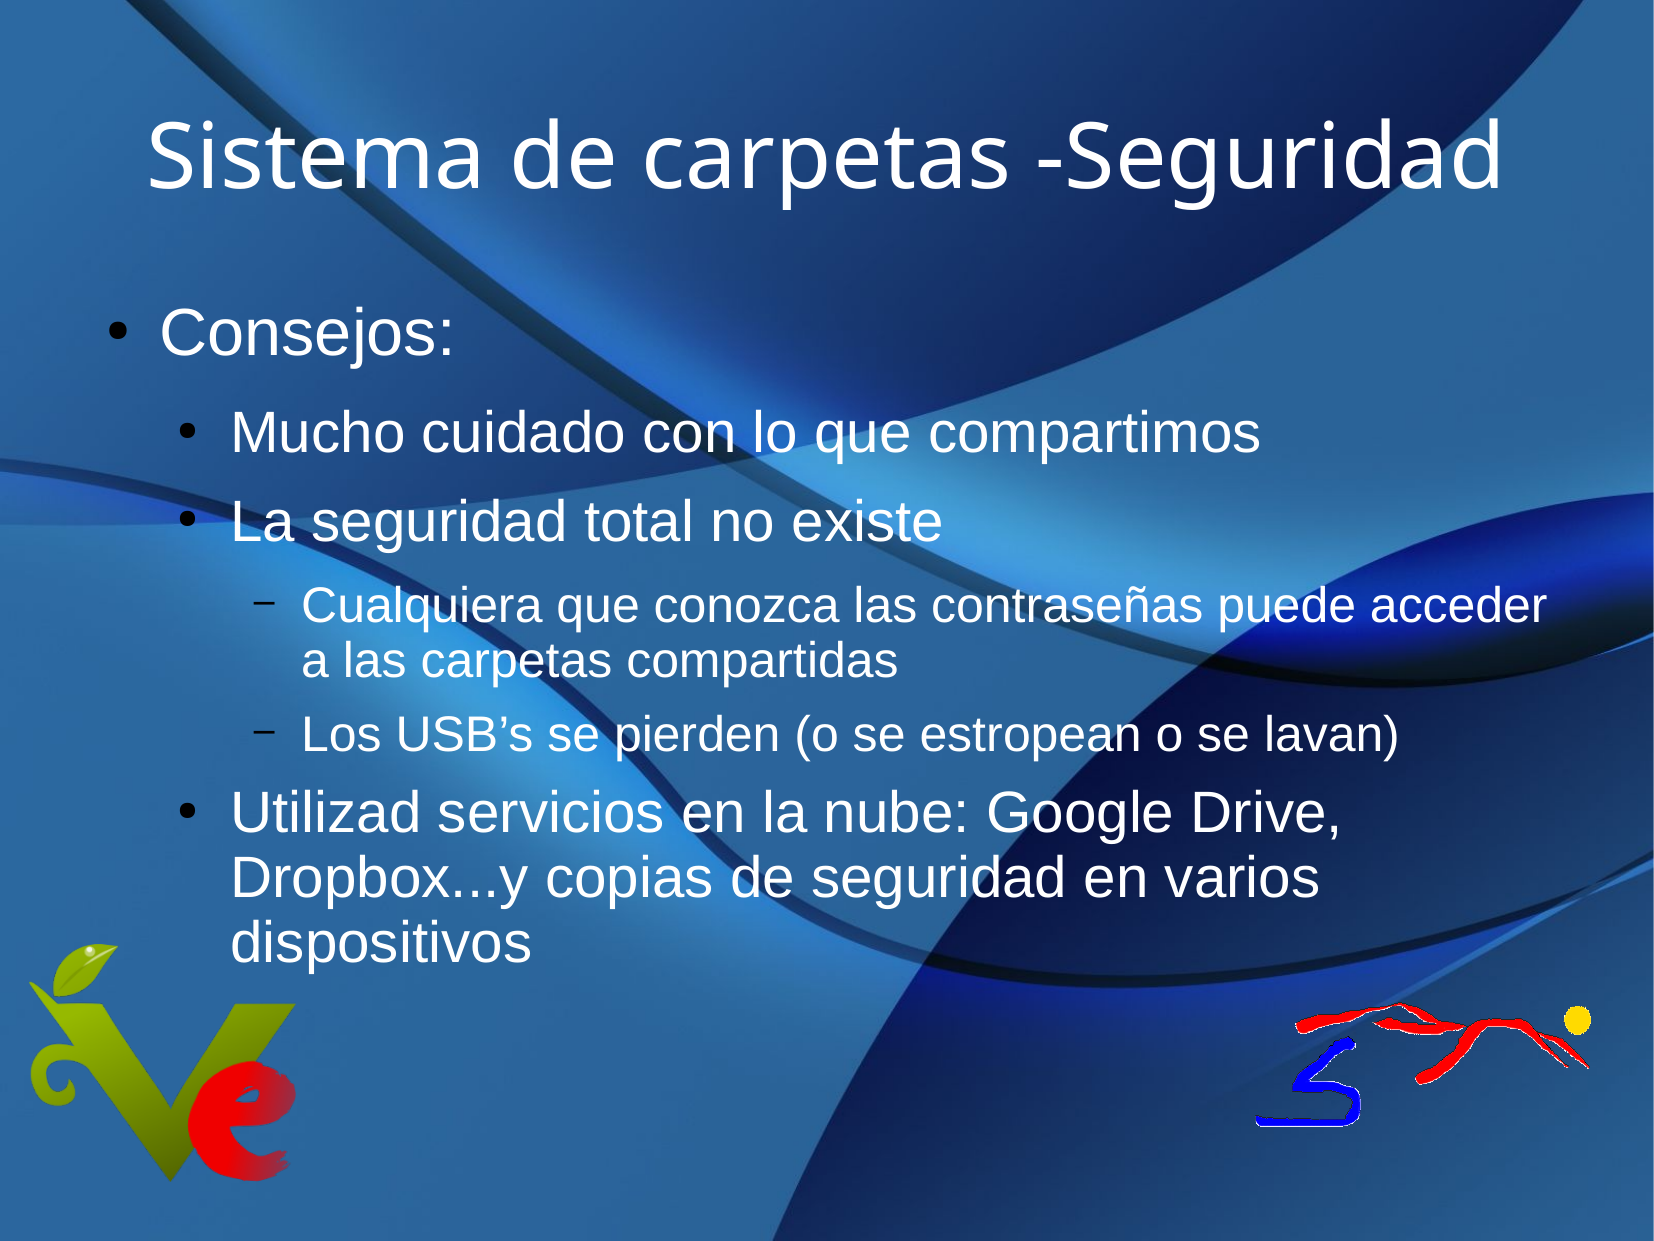

# Sistema de carpetas -Seguridad
Consejos:
Mucho cuidado con lo que compartimos
La seguridad total no existe
Cualquiera que conozca las contraseñas puede acceder a las carpetas compartidas
Los USB’s se pierden (o se estropean o se lavan)
Utilizad servicios en la nube: Google Drive, Dropbox...y copias de seguridad en varios dispositivos